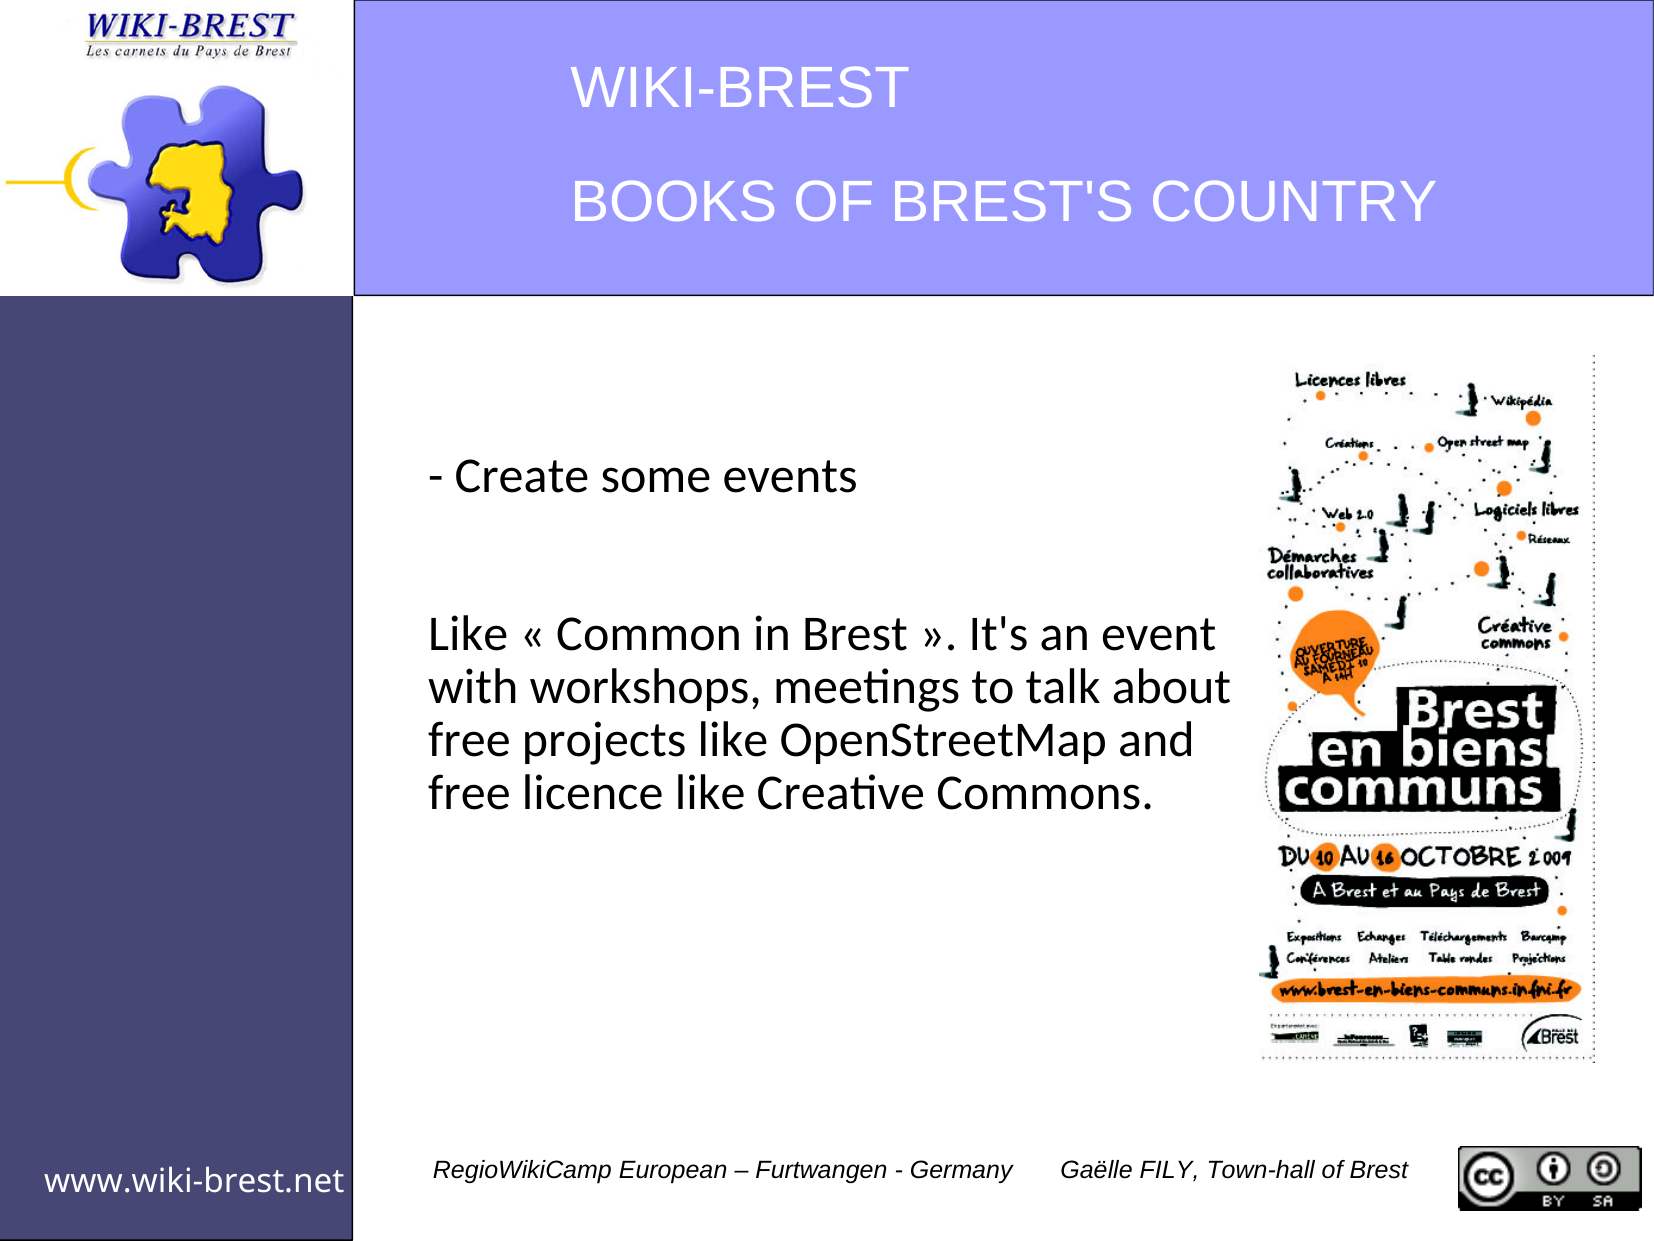

- Create some events
Like « Common in Brest ». It's an event
with workshops, meetings to talk about
free projects like OpenStreetMap and
free licence like Creative Commons.